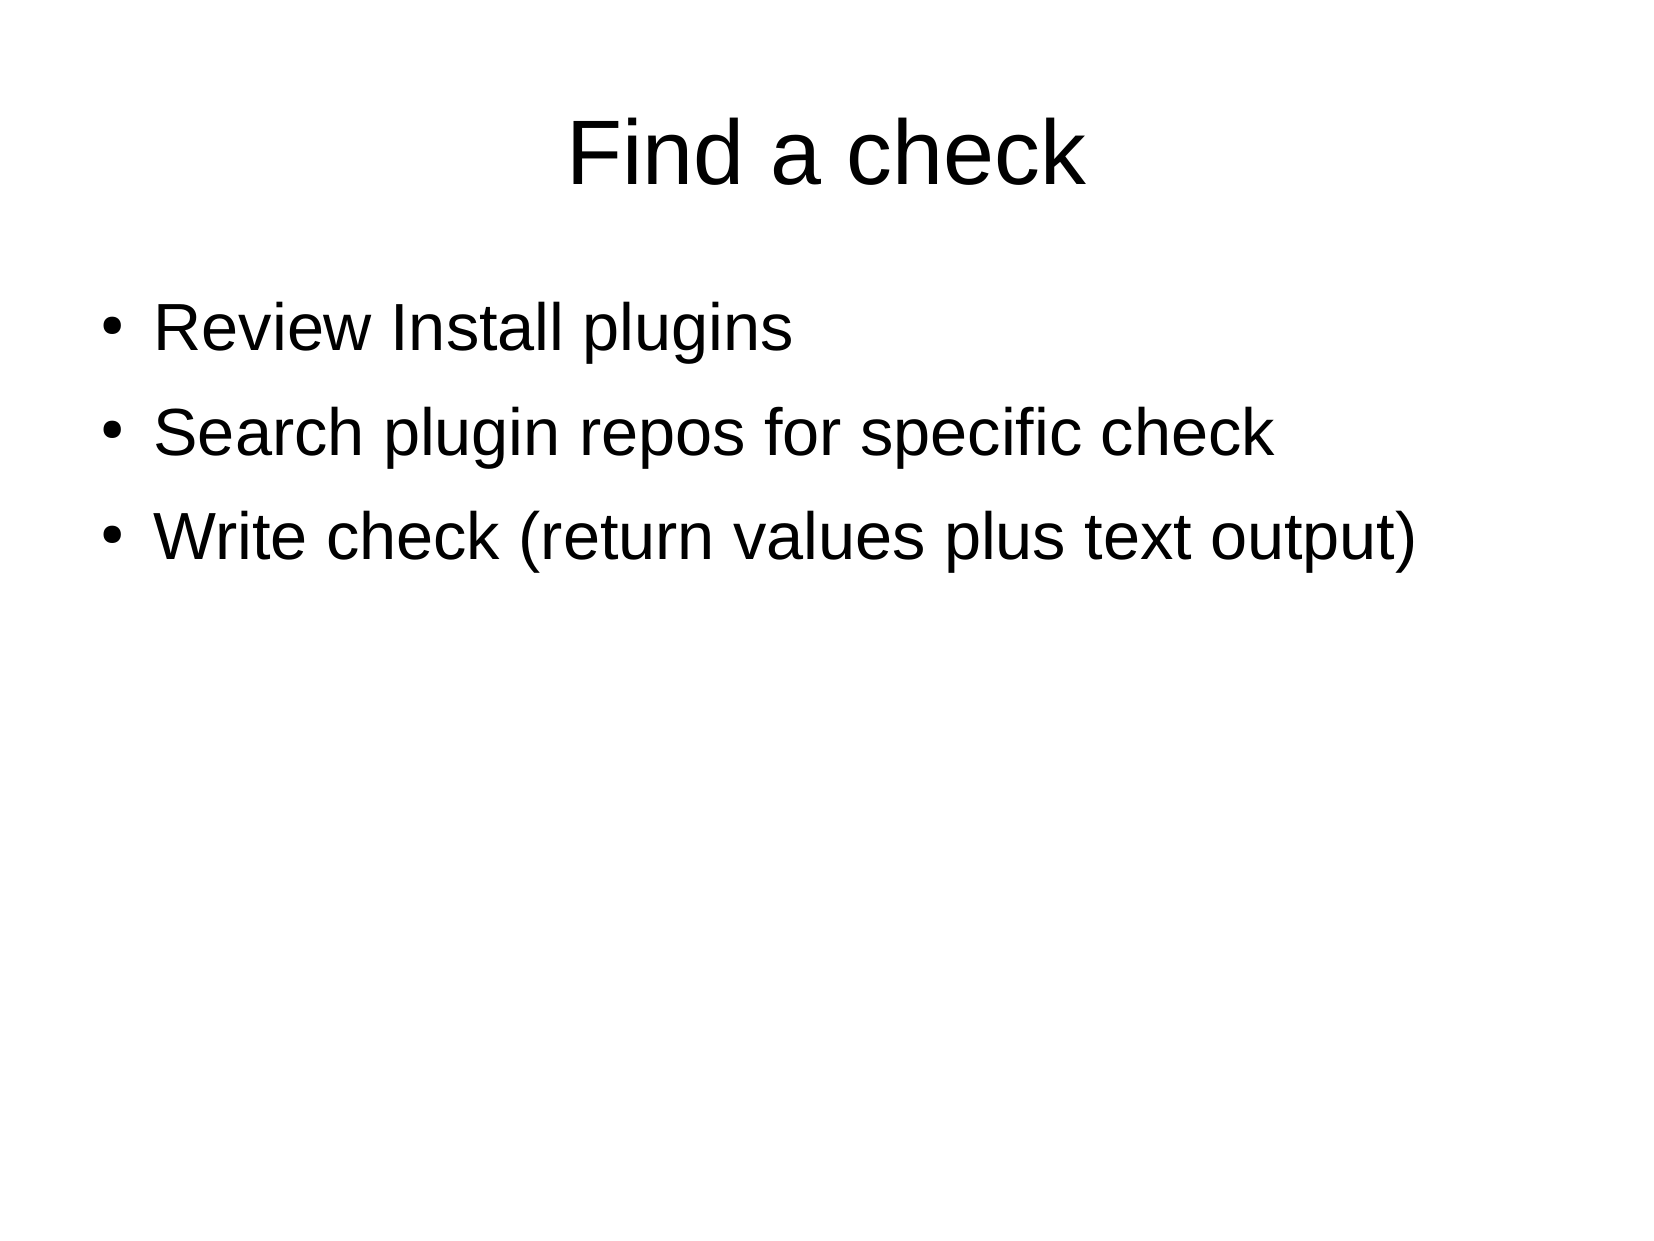

# Find a check
Review Install plugins
Search plugin repos for specific check
Write check (return values plus text output)